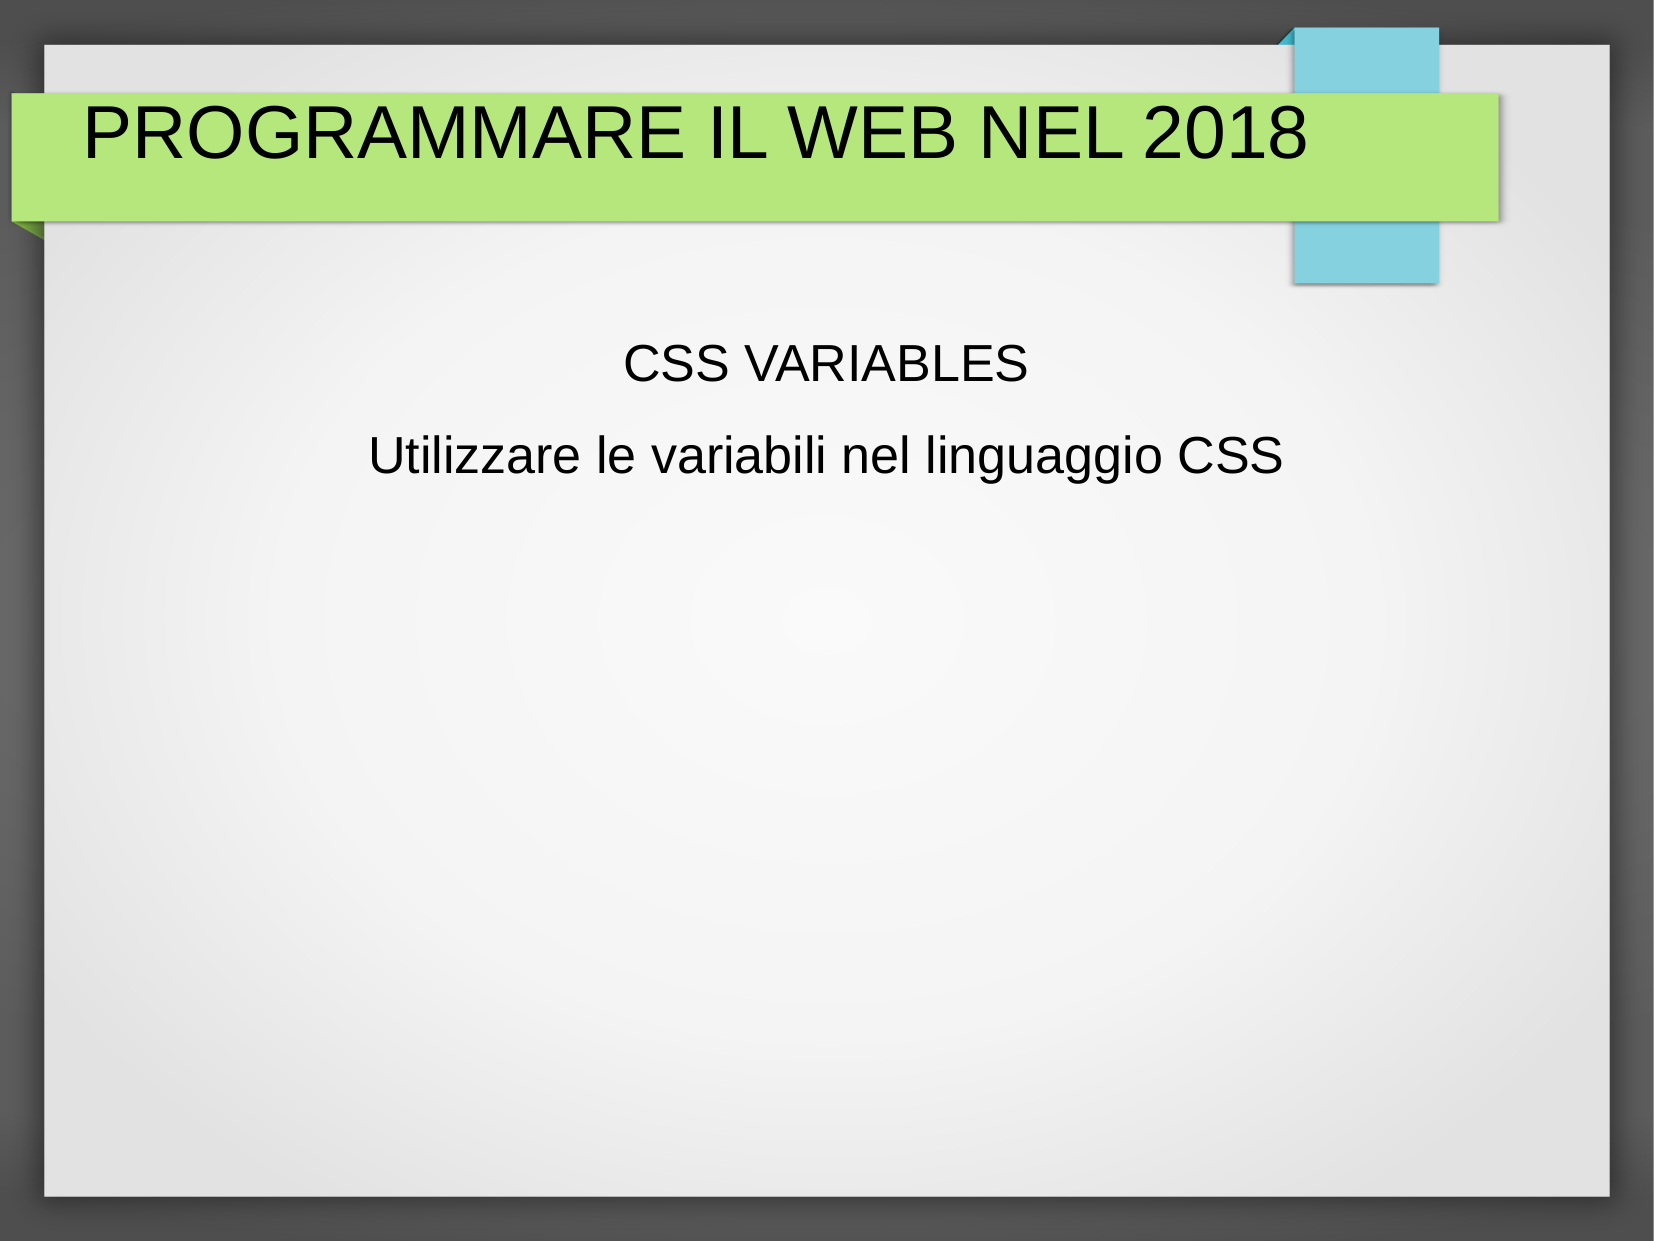

# PROGRAMMARE IL WEB NEL 2018
CSS VARIABLES
Utilizzare le variabili nel linguaggio CSS